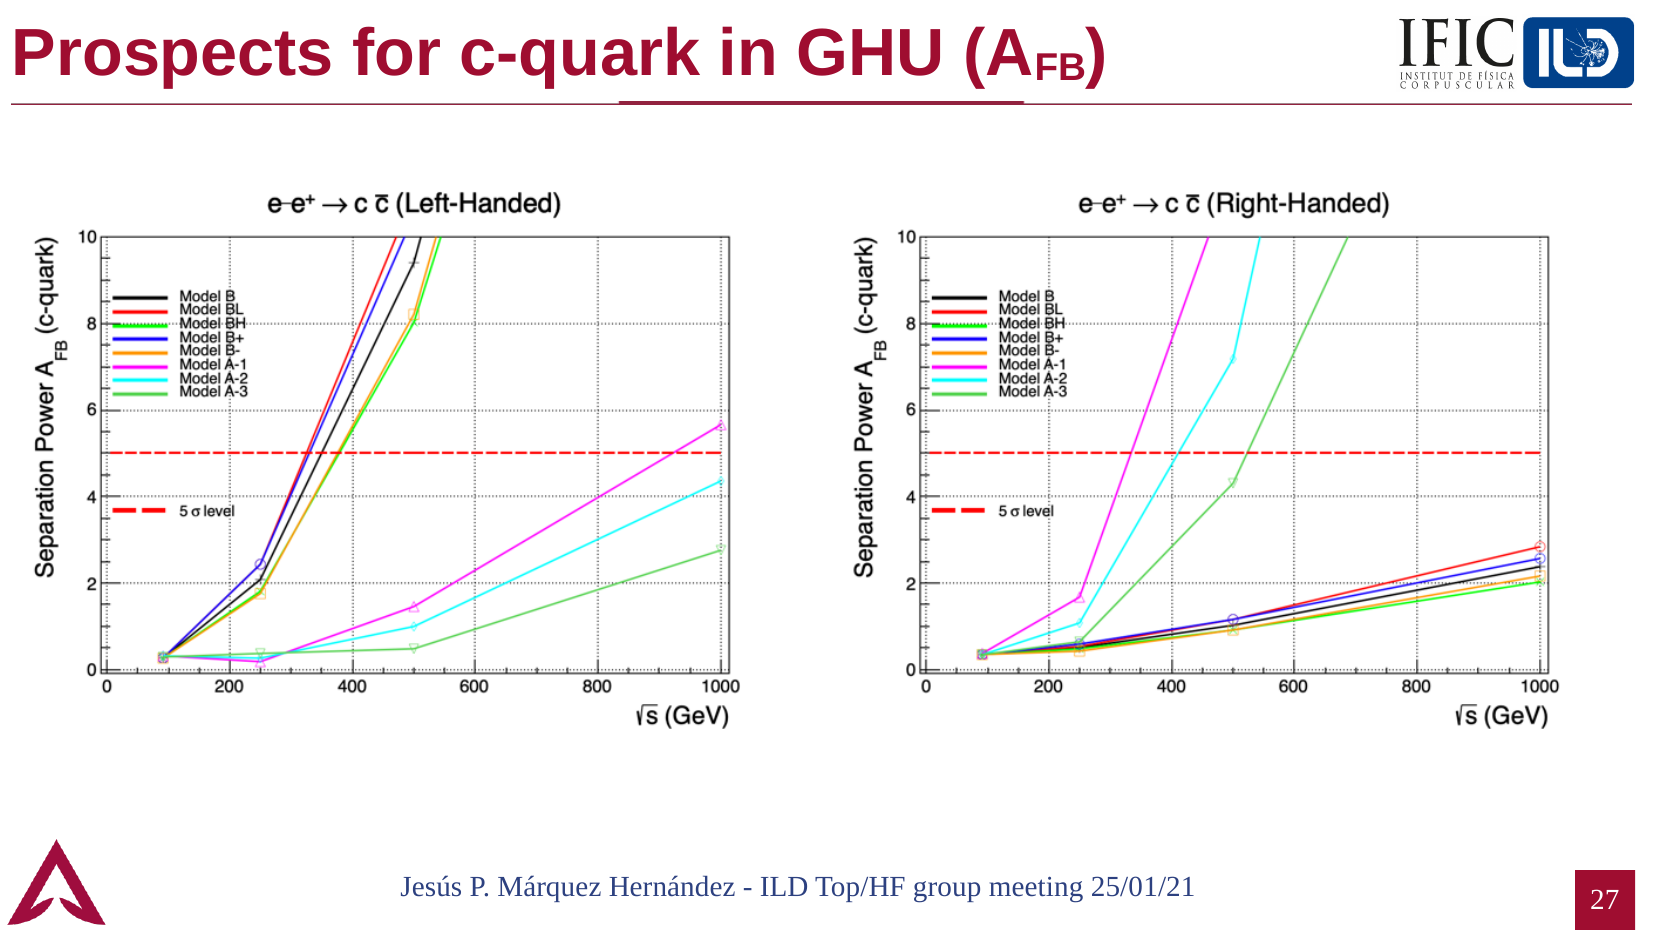

# Prospects for c-quark in GHU (AFB)
27